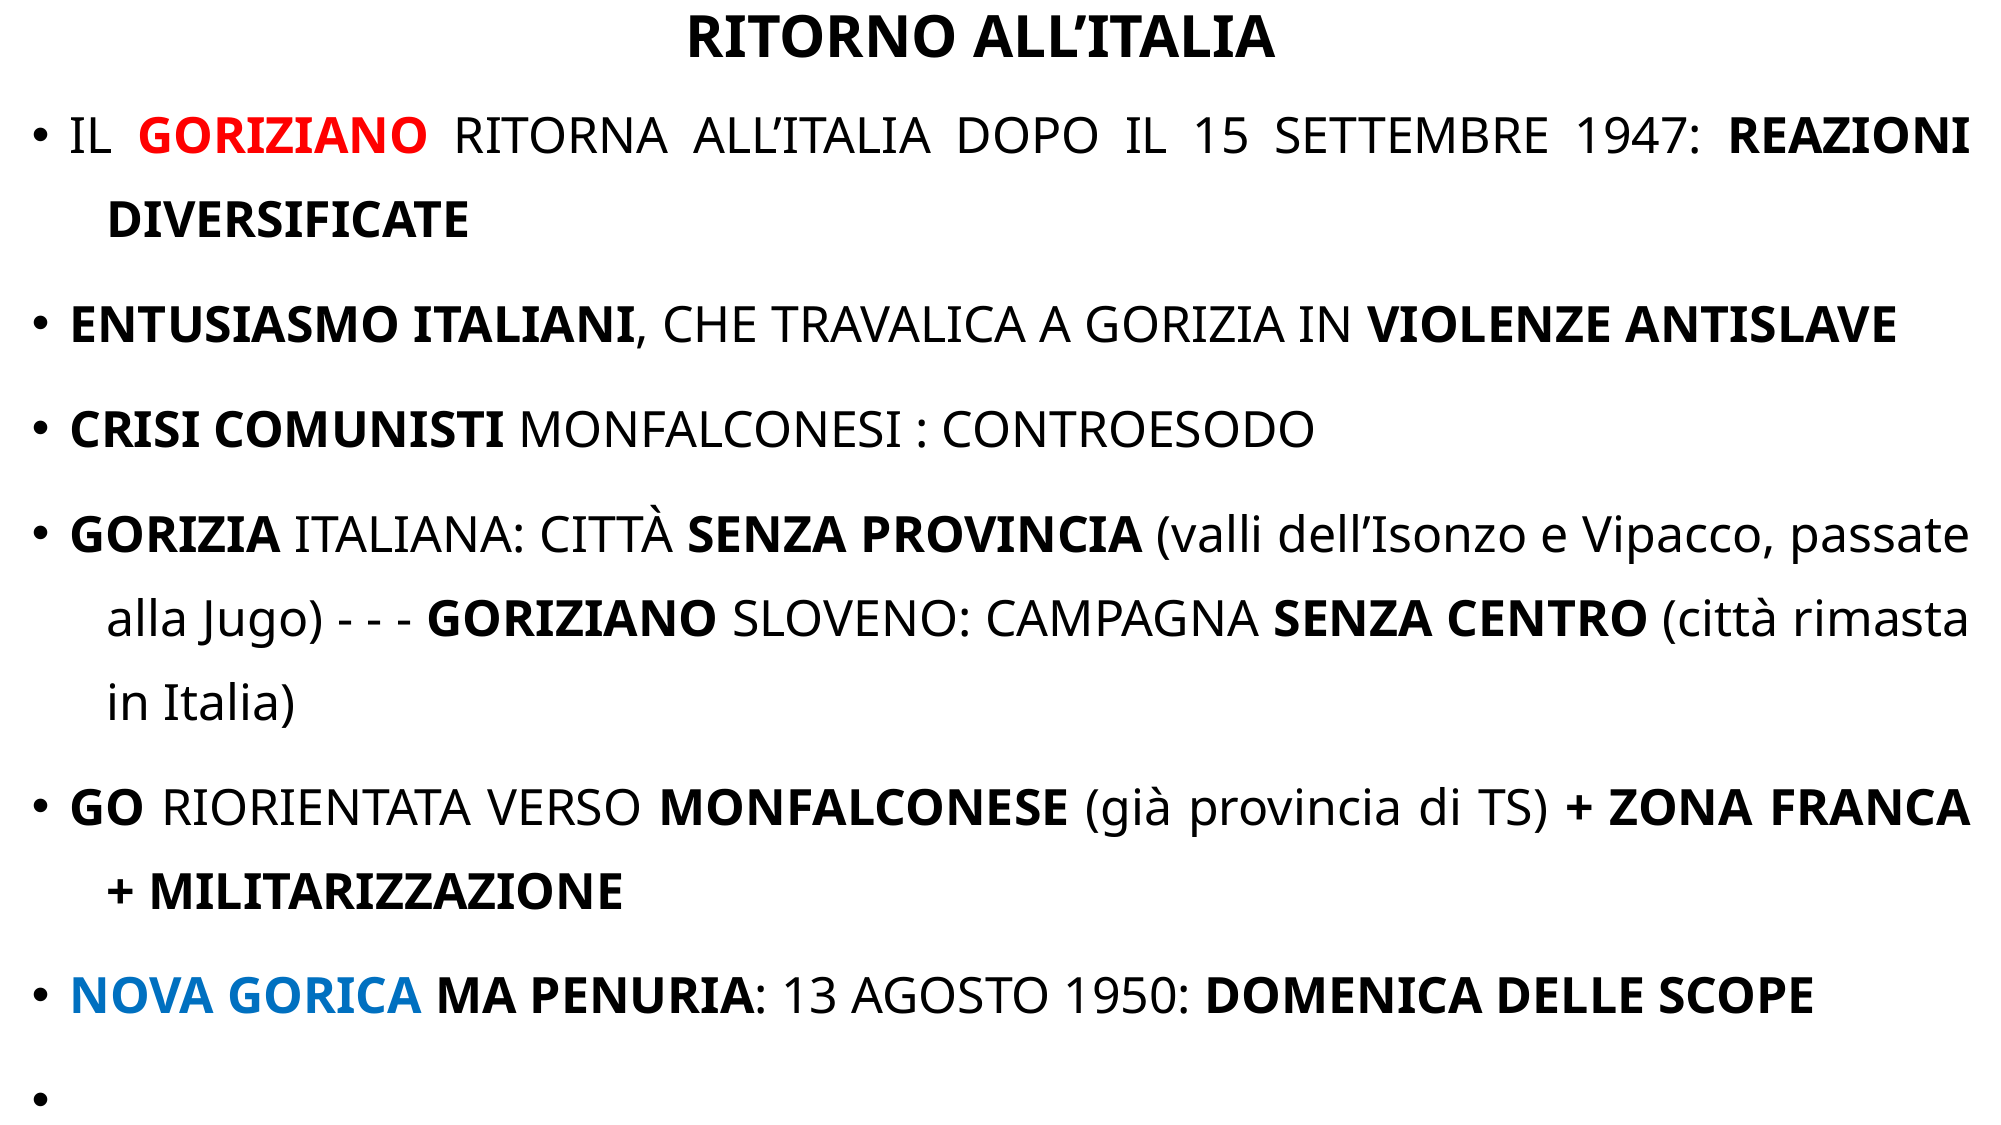

# RITORNO ALL’ITALIA
IL GORIZIANO RITORNA ALL’ITALIA DOPO IL 15 SETTEMBRE 1947: REAZIONI DIVERSIFICATE
ENTUSIASMO ITALIANI, CHE TRAVALICA A GORIZIA IN VIOLENZE ANTISLAVE
CRISI COMUNISTI MONFALCONESI : CONTROESODO
GORIZIA ITALIANA: CITTÀ SENZA PROVINCIA (valli dell’Isonzo e Vipacco, passate alla Jugo) - - - GORIZIANO SLOVENO: CAMPAGNA SENZA CENTRO (città rimasta in Italia)
GO RIORIENTATA VERSO MONFALCONESE (già provincia di TS) + ZONA FRANCA + MILITARIZZAZIONE
NOVA GORICA MA PENURIA: 13 AGOSTO 1950: DOMENICA DELLE SCOPE